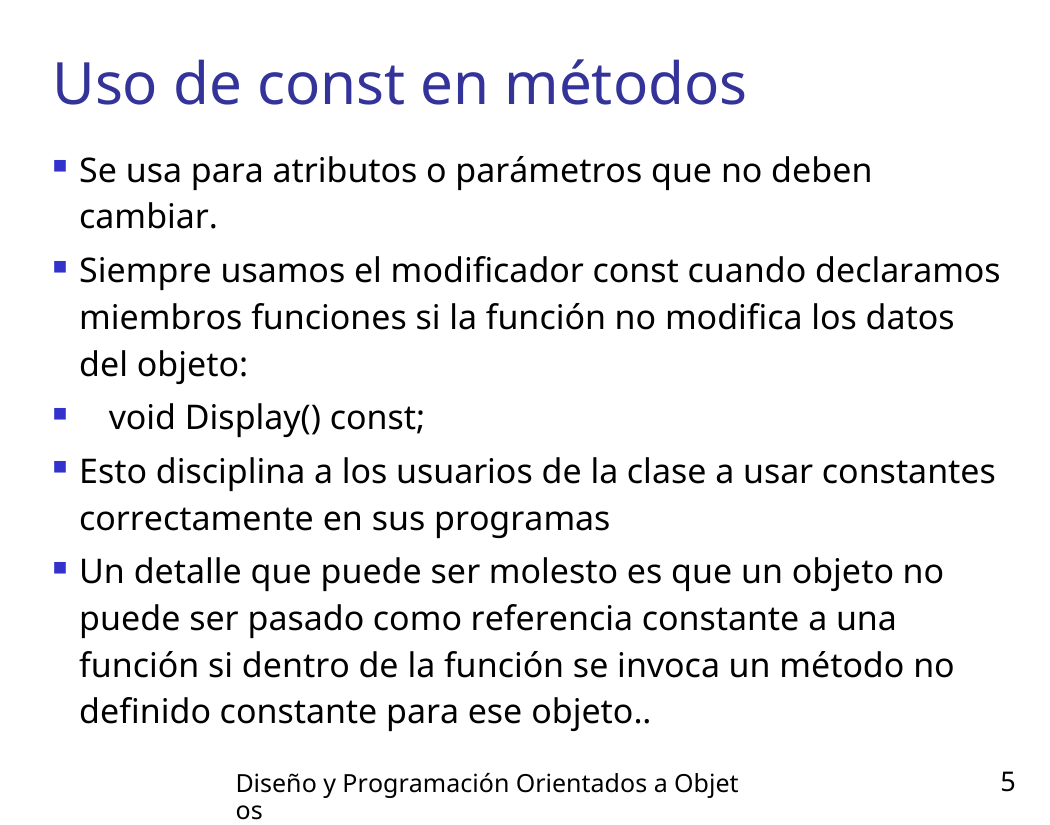

# Uso de const en métodos
Se usa para atributos o parámetros que no deben cambiar.
Siempre usamos el modificador const cuando declaramos miembros funciones si la función no modifica los datos del objeto:
	 void Display() const;
Esto disciplina a los usuarios de la clase a usar constantes correctamente en sus programas
Un detalle que puede ser molesto es que un objeto no puede ser pasado como referencia constante a una función si dentro de la función se invoca un método no definido constante para ese objeto..
Diseño y Programación Orientados a Objetos
5